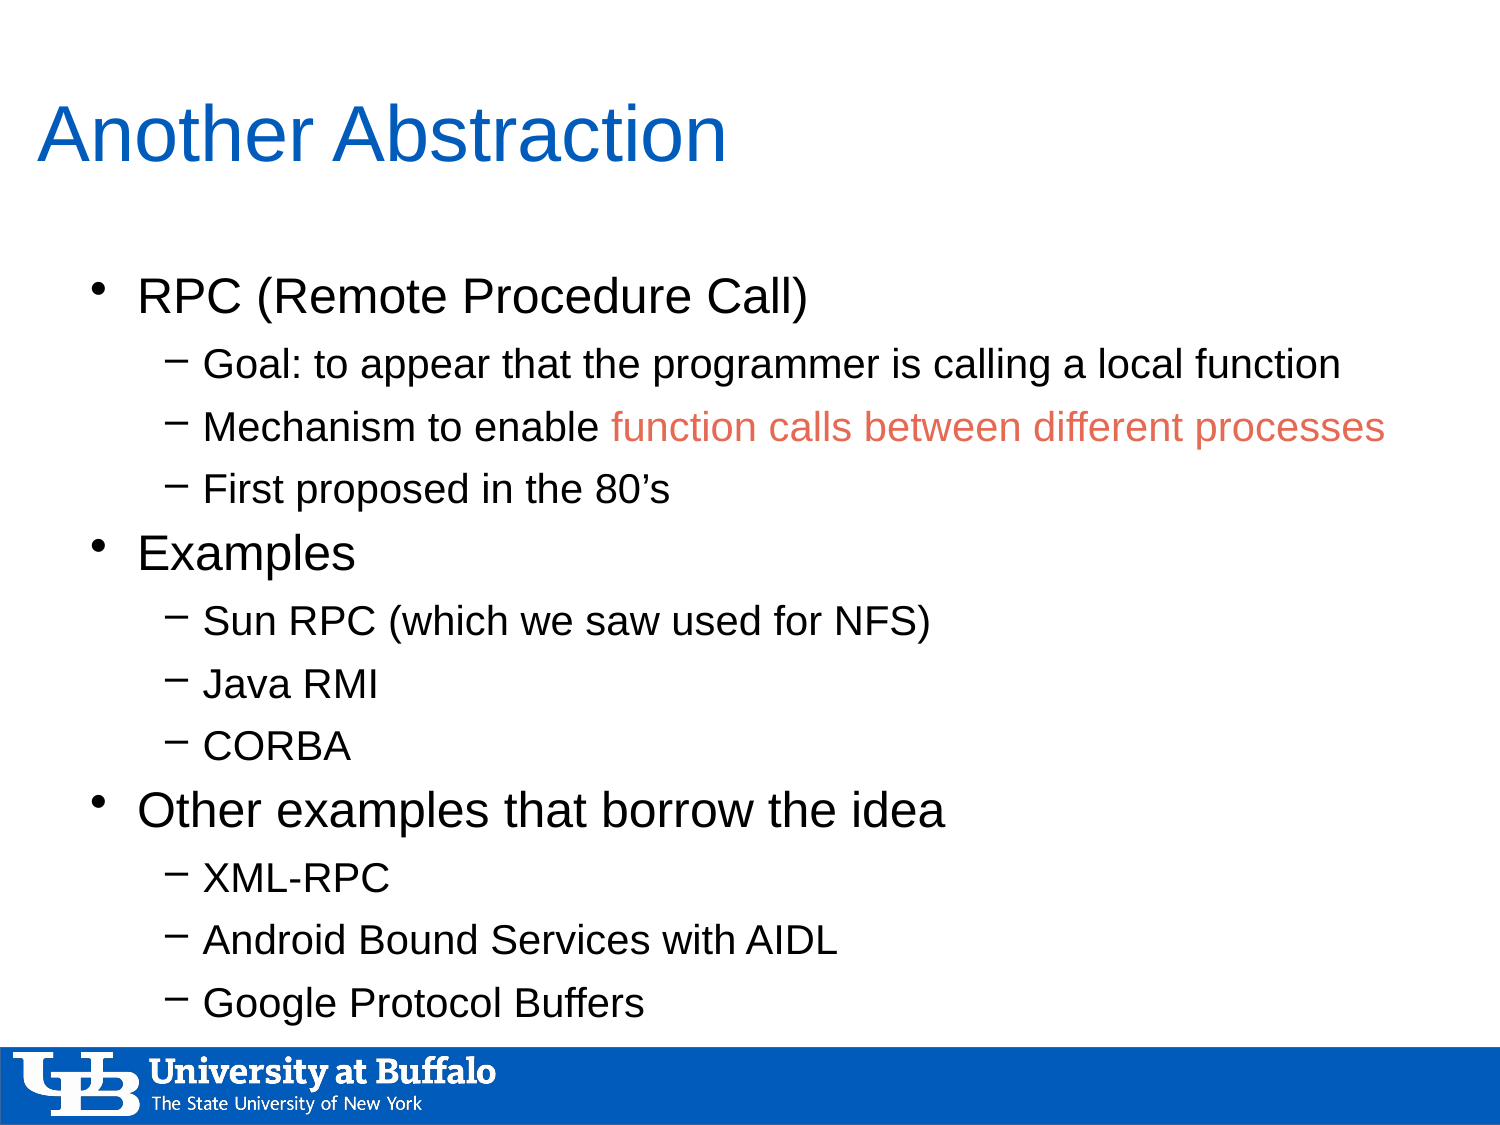

# Another Abstraction
RPC (Remote Procedure Call)
Goal: to appear that the programmer is calling a local function
Mechanism to enable function calls between different processes
First proposed in the 80’s
Examples
Sun RPC (which we saw used for NFS)
Java RMI
CORBA
Other examples that borrow the idea
XML-RPC
Android Bound Services with AIDL
Google Protocol Buffers